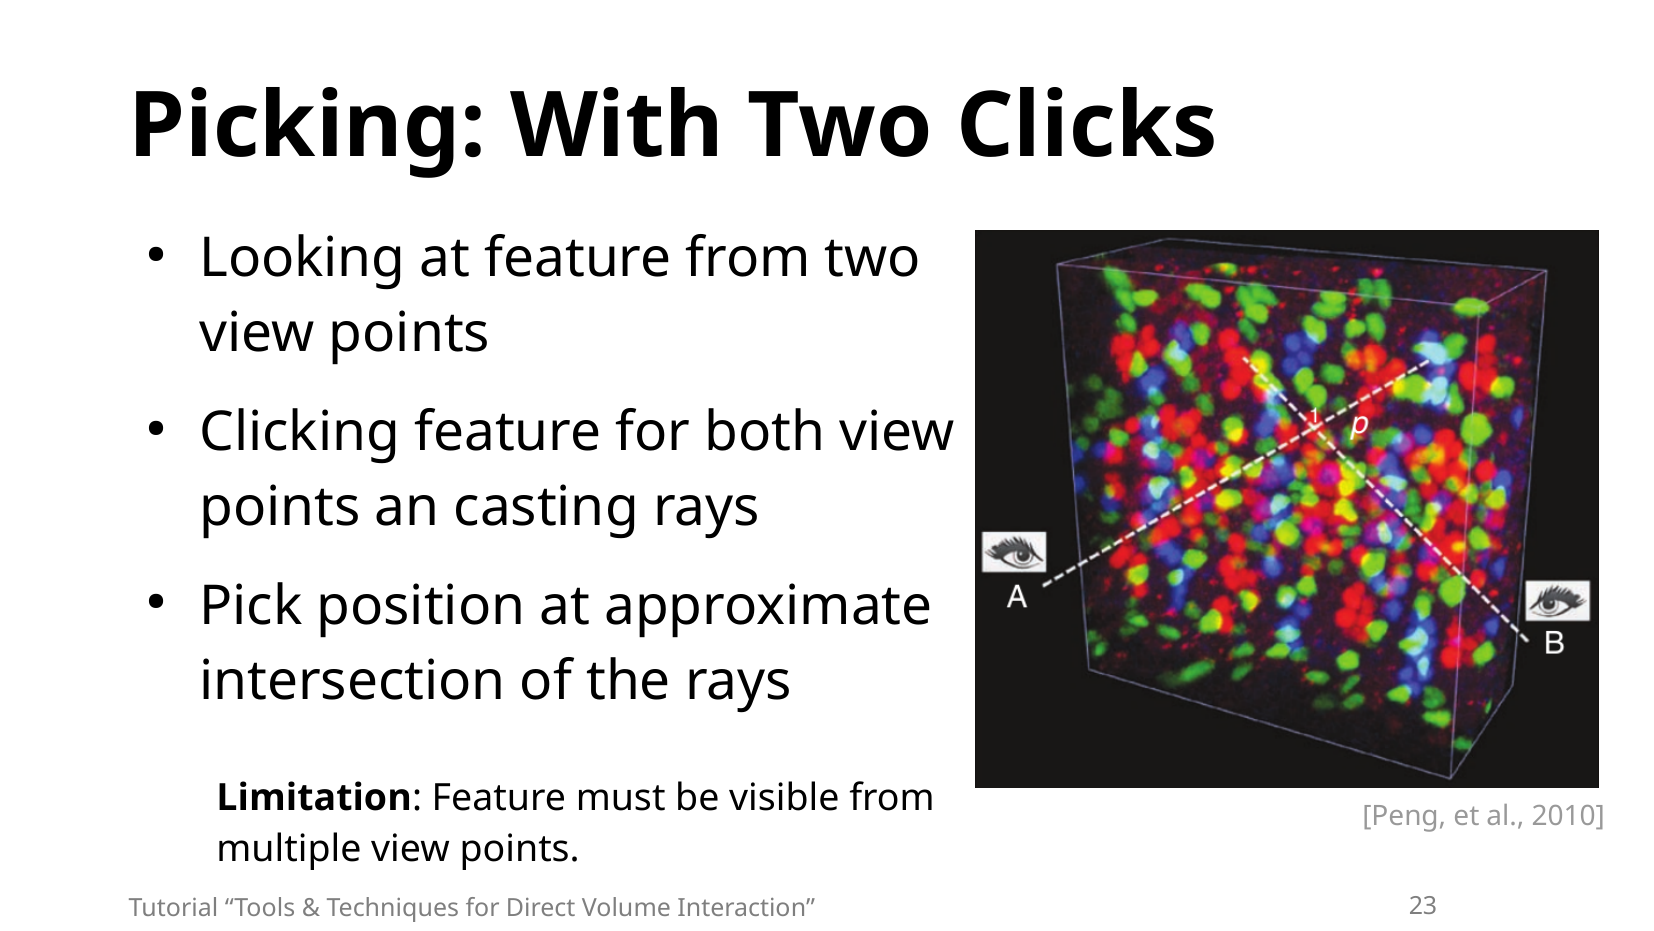

# Picking: With Two Clicks
Looking at feature from two
view points
Clicking feature for both view
points an casting rays
Pick position at approximate
intersection of the rays
Limitation: Feature must be visible from
multiple view points.
[Peng, et al., 2010]
23
Alexander Wiebel - Vortrag Fachhochschule Flensburg
2011-06-27